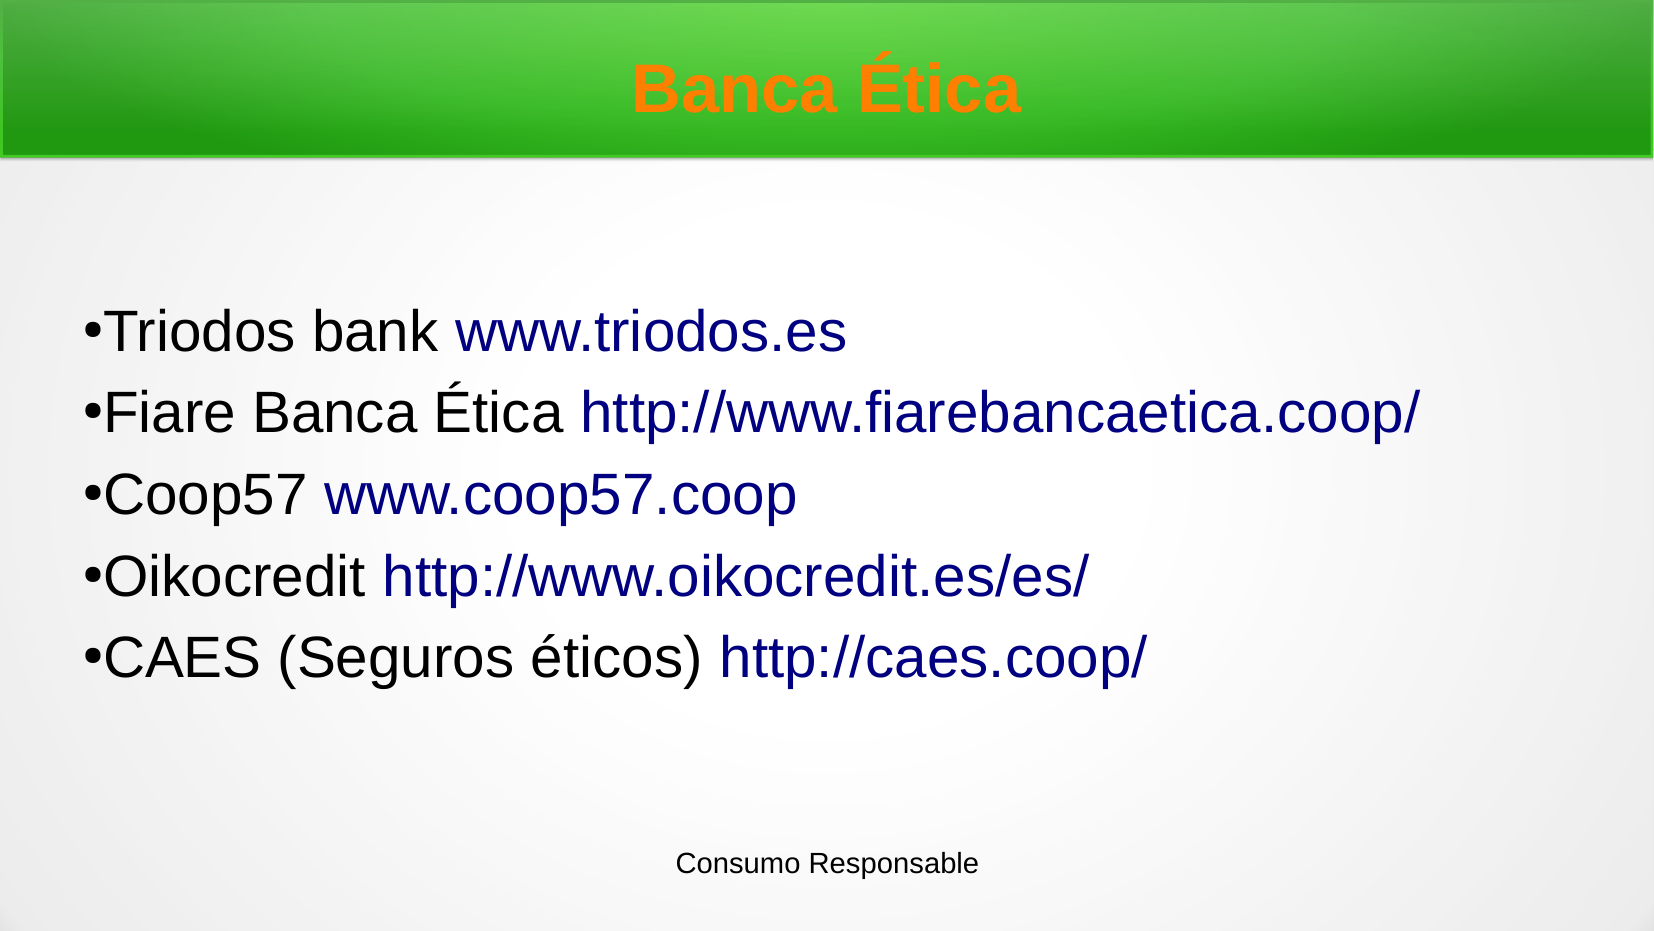

# Banca Ética
Triodos bank www.triodos.es
Fiare Banca Ética http://www.fiarebancaetica.coop/
Coop57 www.coop57.coop
Oikocredit http://www.oikocredit.es/es/
CAES (Seguros éticos) http://caes.coop/
Consumo Responsable